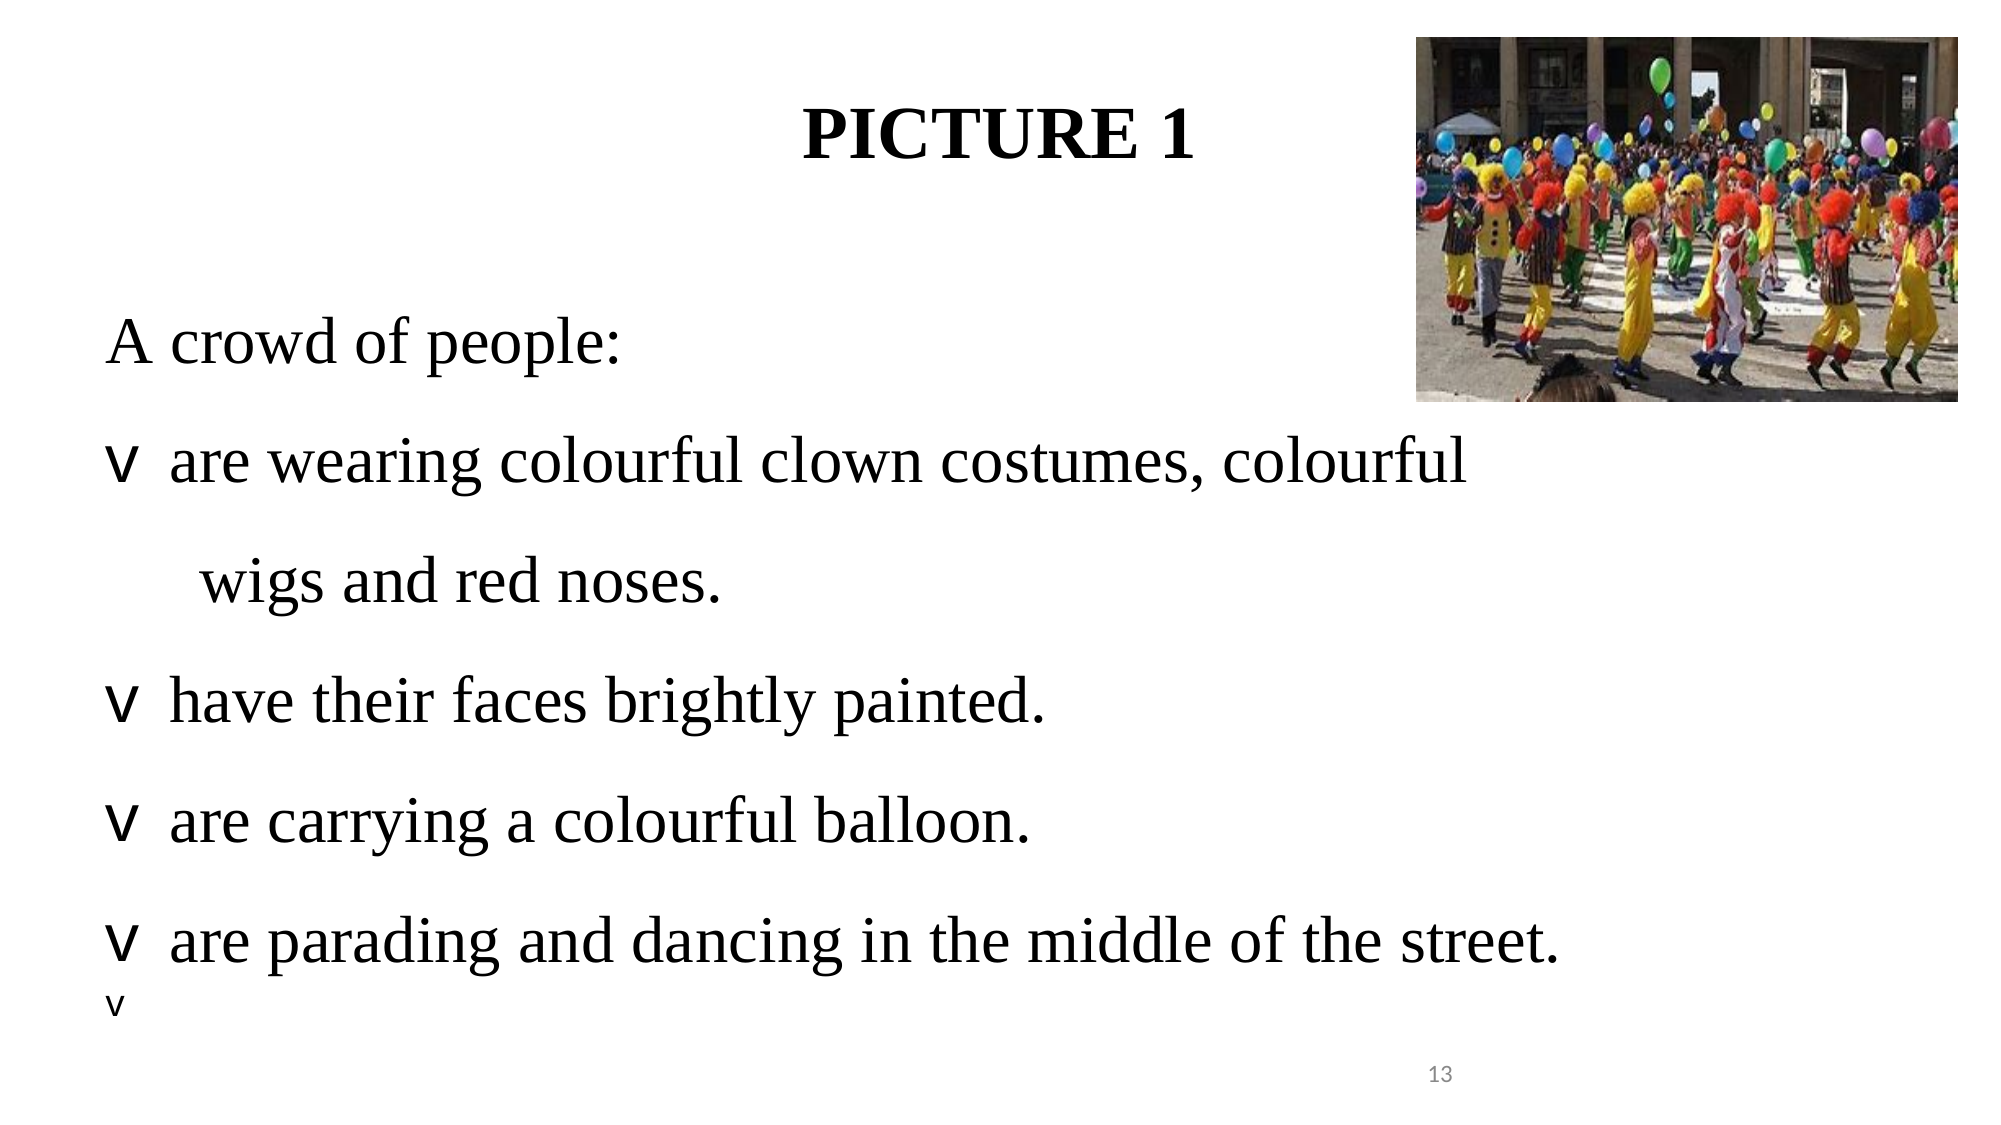

PICTURE 1
A crowd of people:
 are wearing colourful clown costumes, colourful wigs and red noses.
 have their faces brightly painted.
 are carrying a colourful balloon.
 are parading and dancing in the middle of the street.